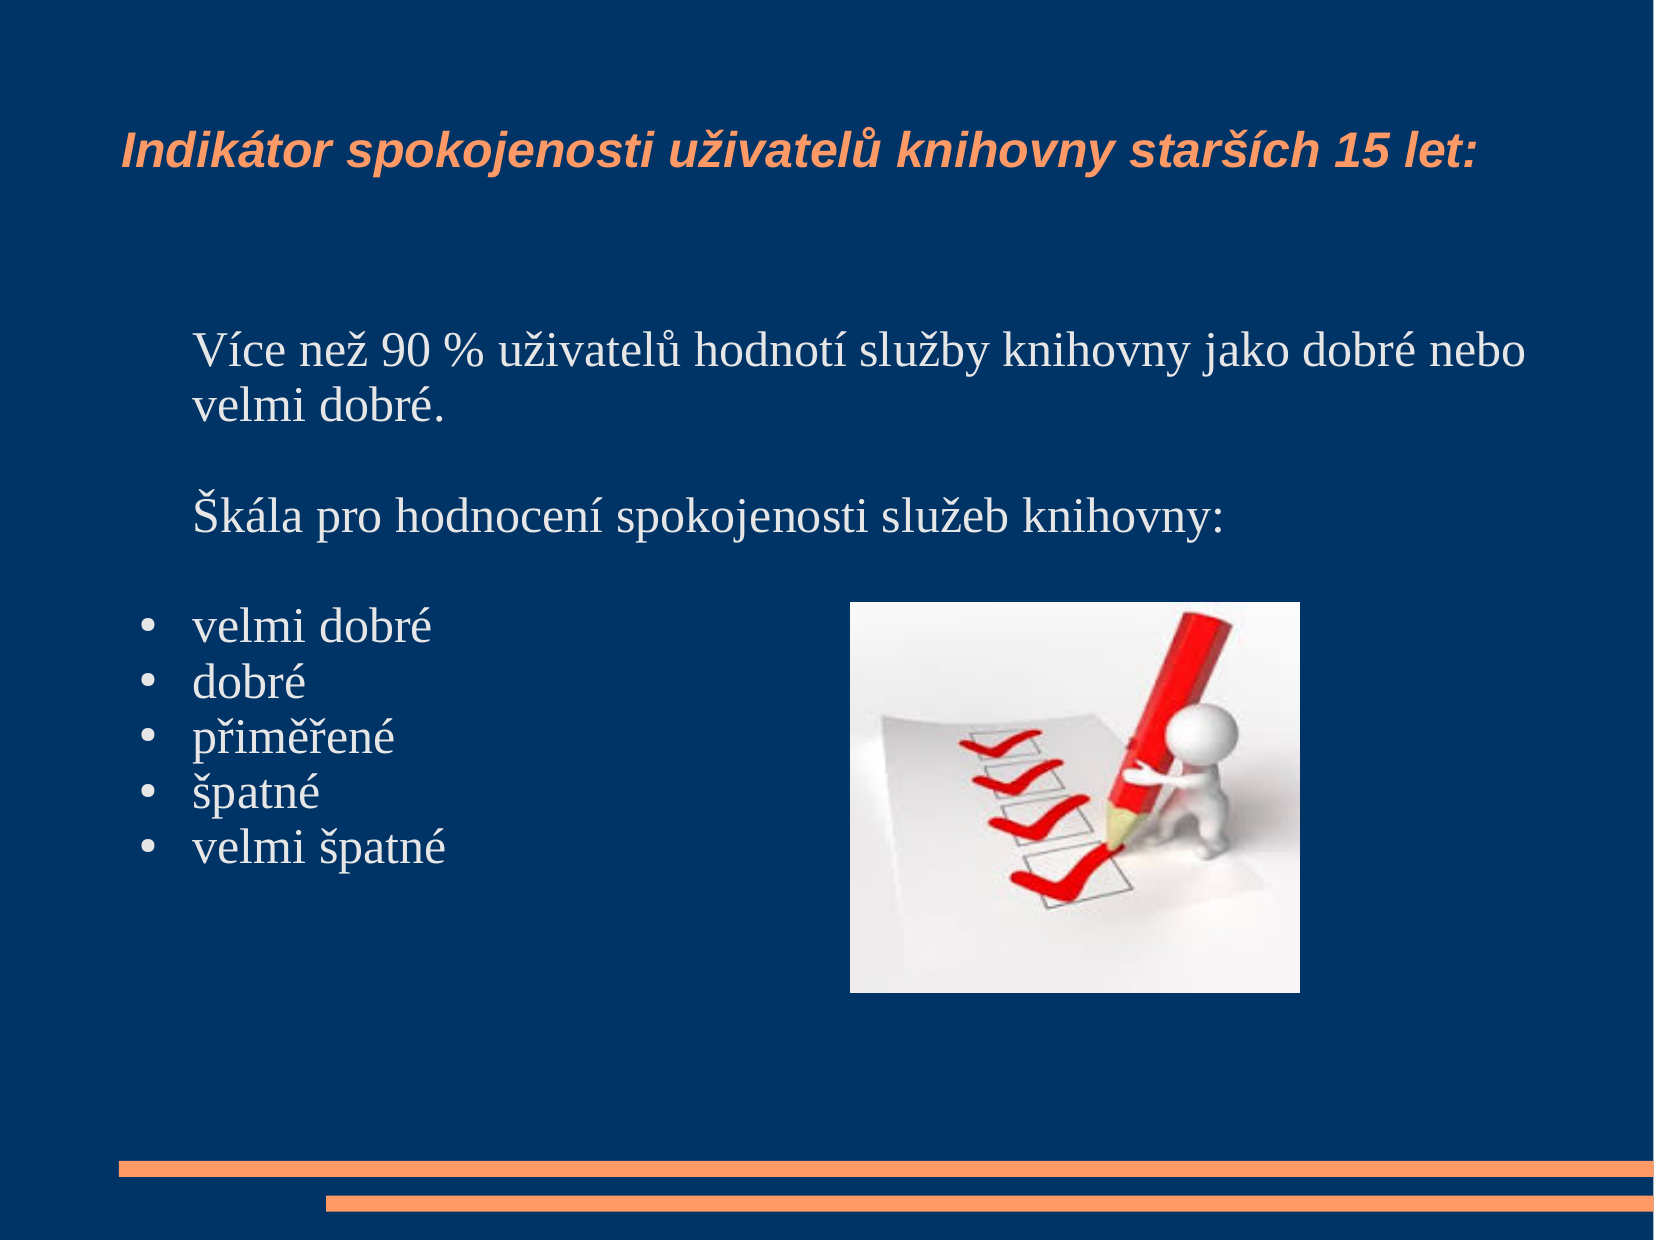

# Indikátor spokojenosti uživatelů knihovny starších 15 let:
Více než 90 % uživatelů hodnotí služby knihovny jako dobré nebo velmi dobré.
Škála pro hodnocení spokojenosti služeb knihovny:
velmi dobré
dobré
přiměřené
špatné
velmi špatné